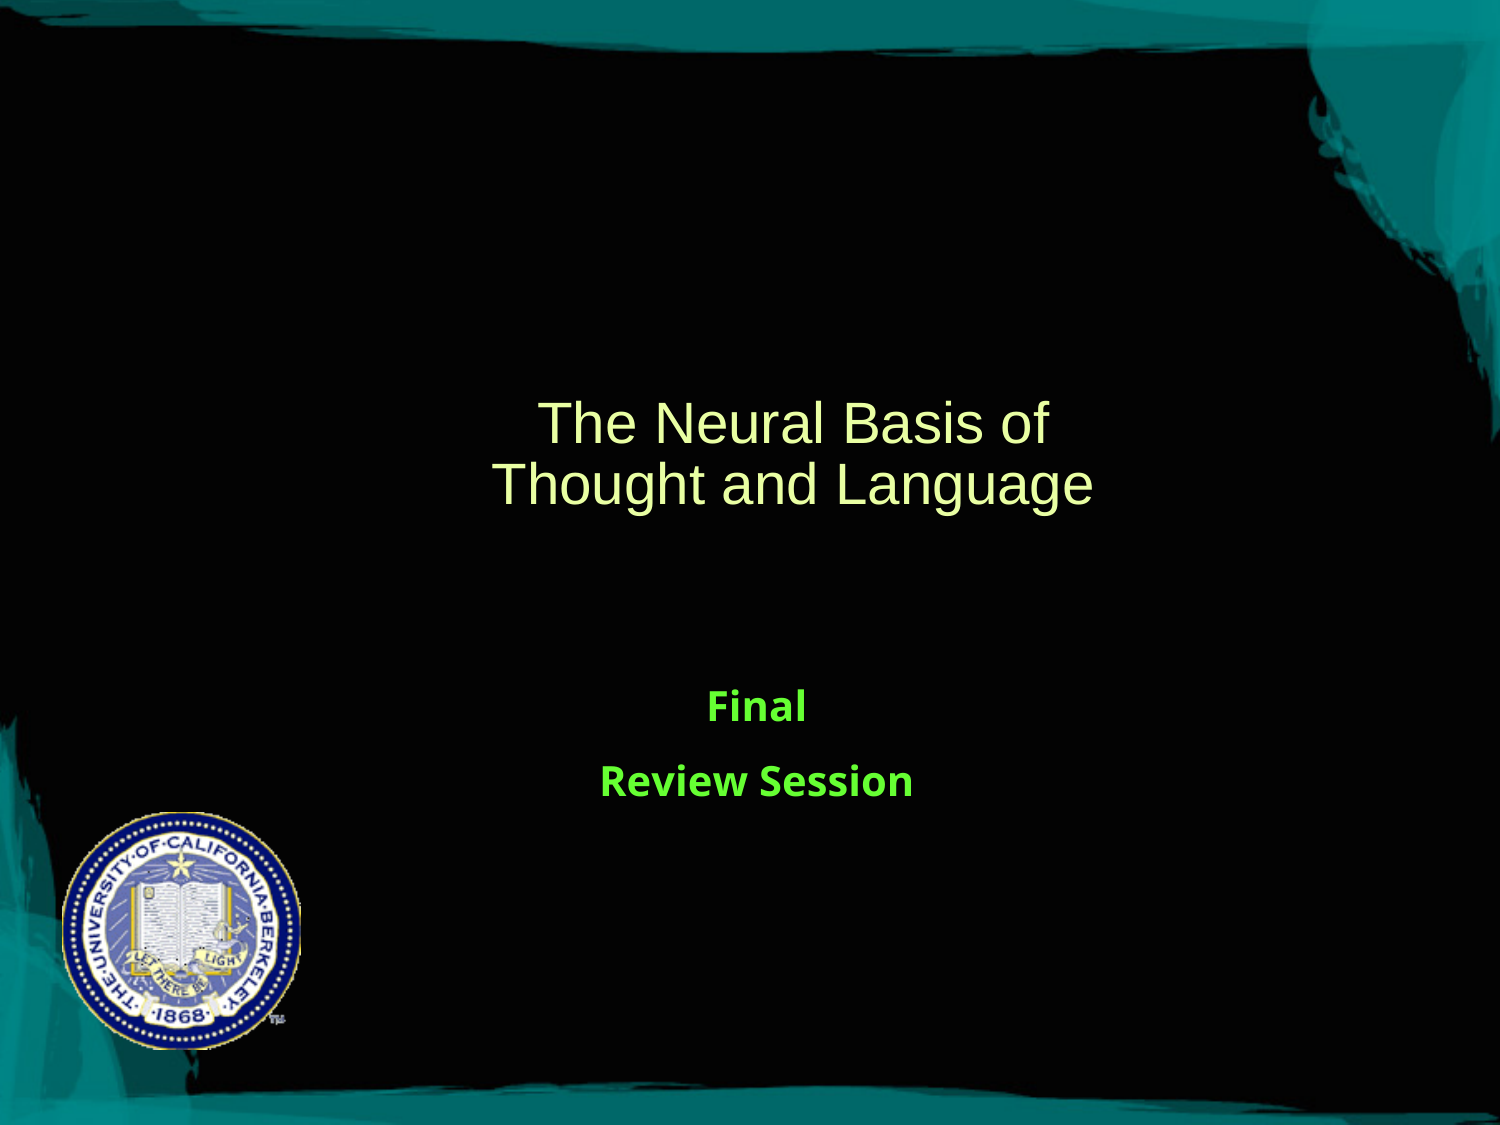

# The Neural Basis of Thought and Language
Final
Review Session